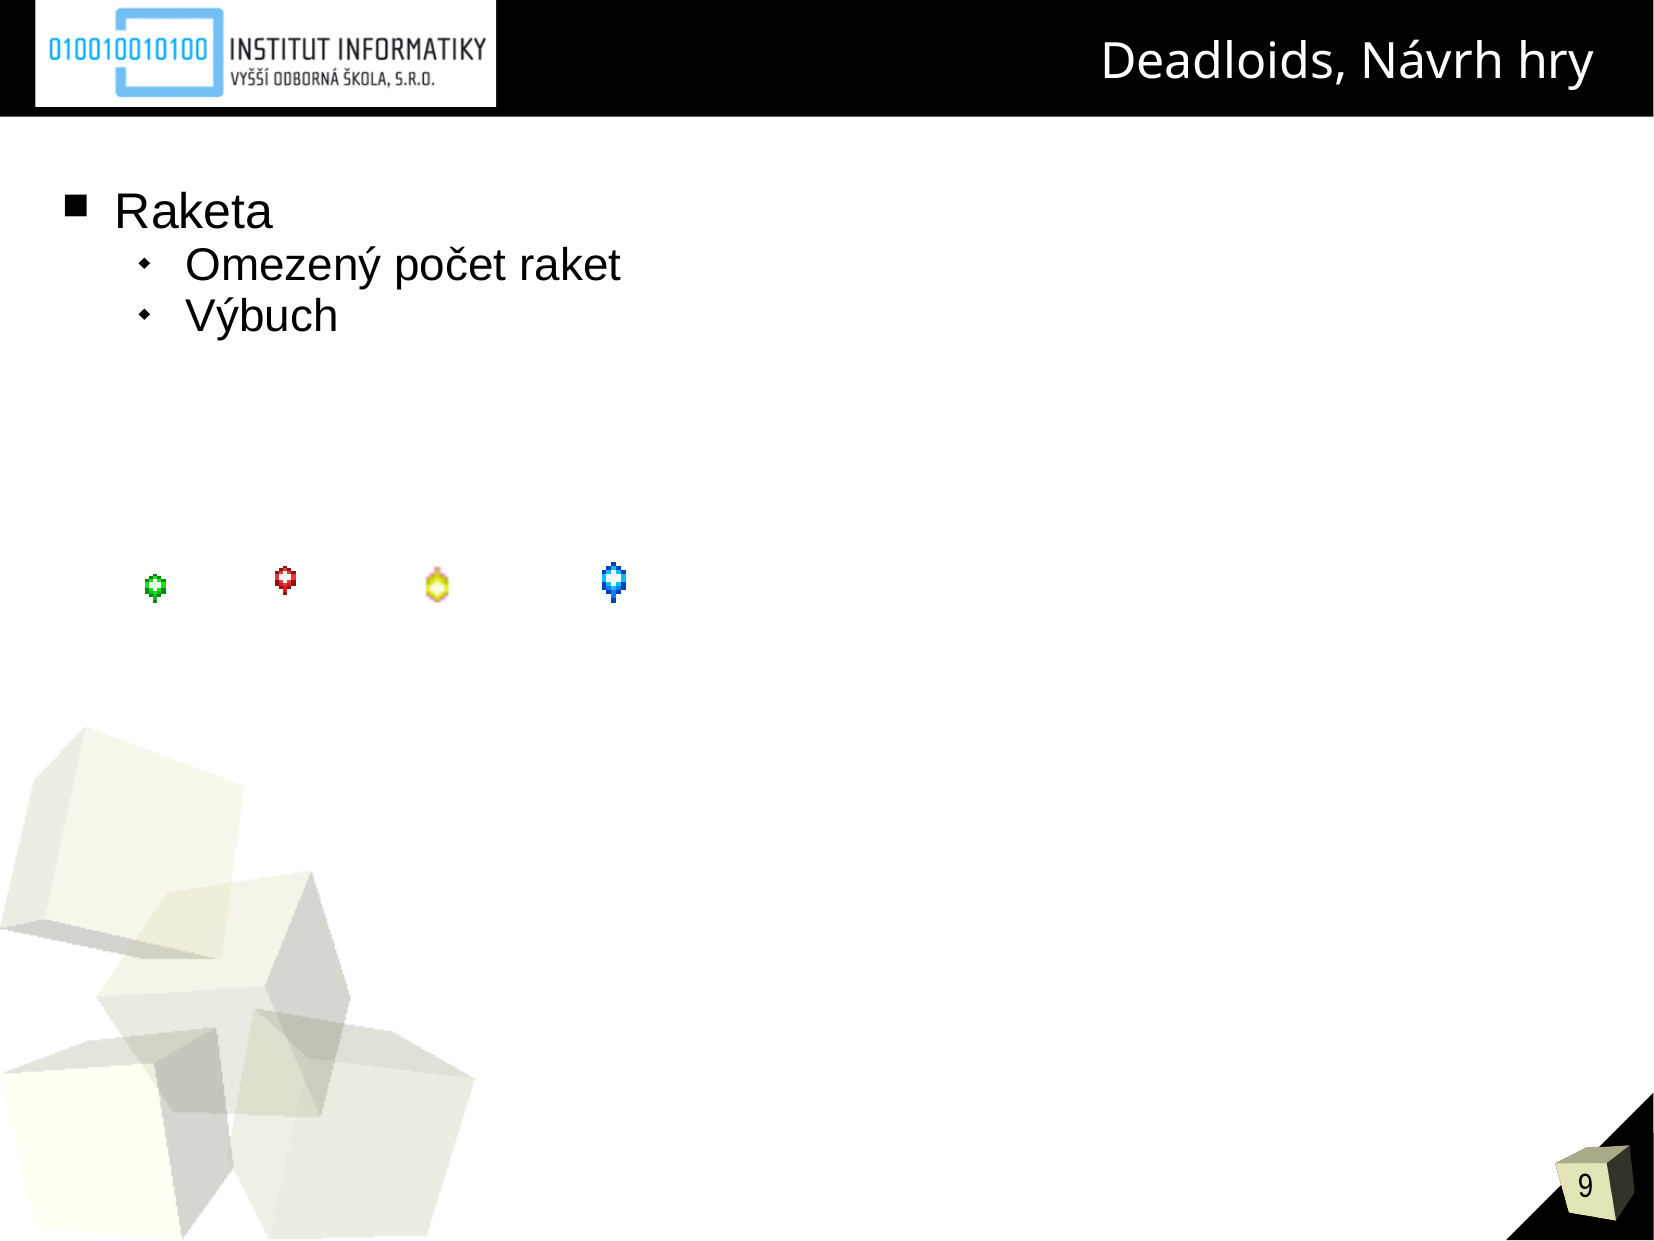

# Deadloids, Návrh hry
Raketa
Omezený počet raket
Výbuch